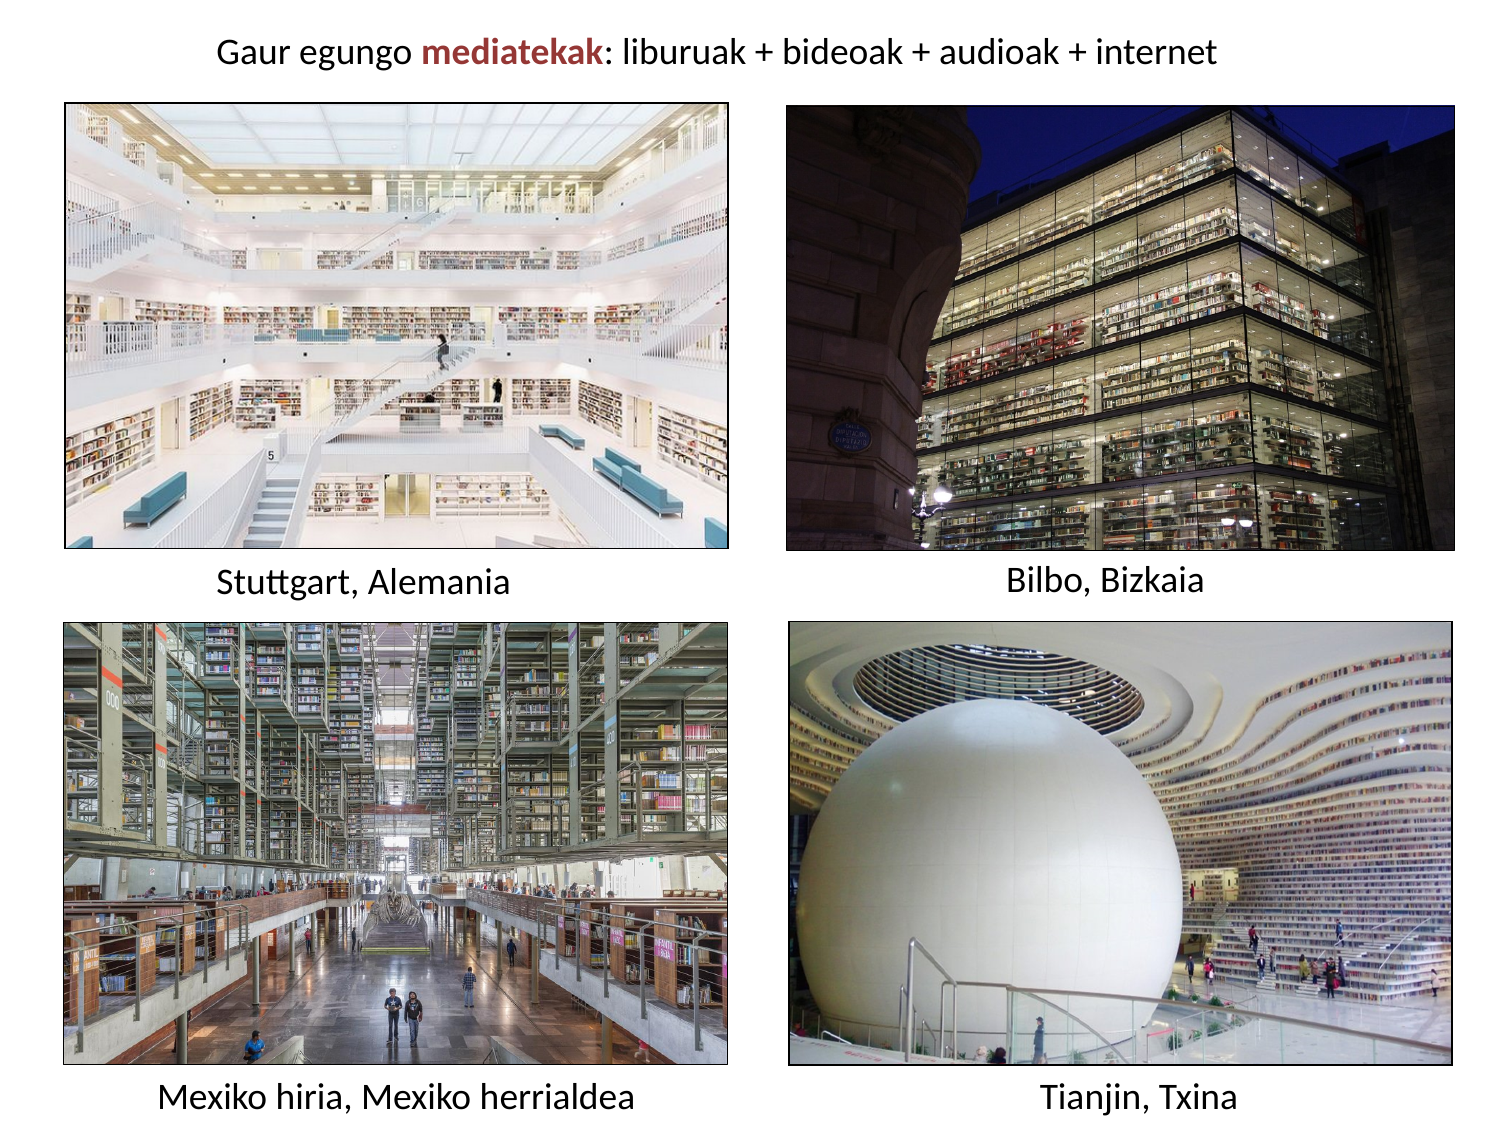

Gaur egungo mediatekak: liburuak + bideoak + audioak + internet
Bilbo, Bizkaia
Stuttgart, Alemania
Mexiko hiria, Mexiko herrialdea
Tianjin, Txina